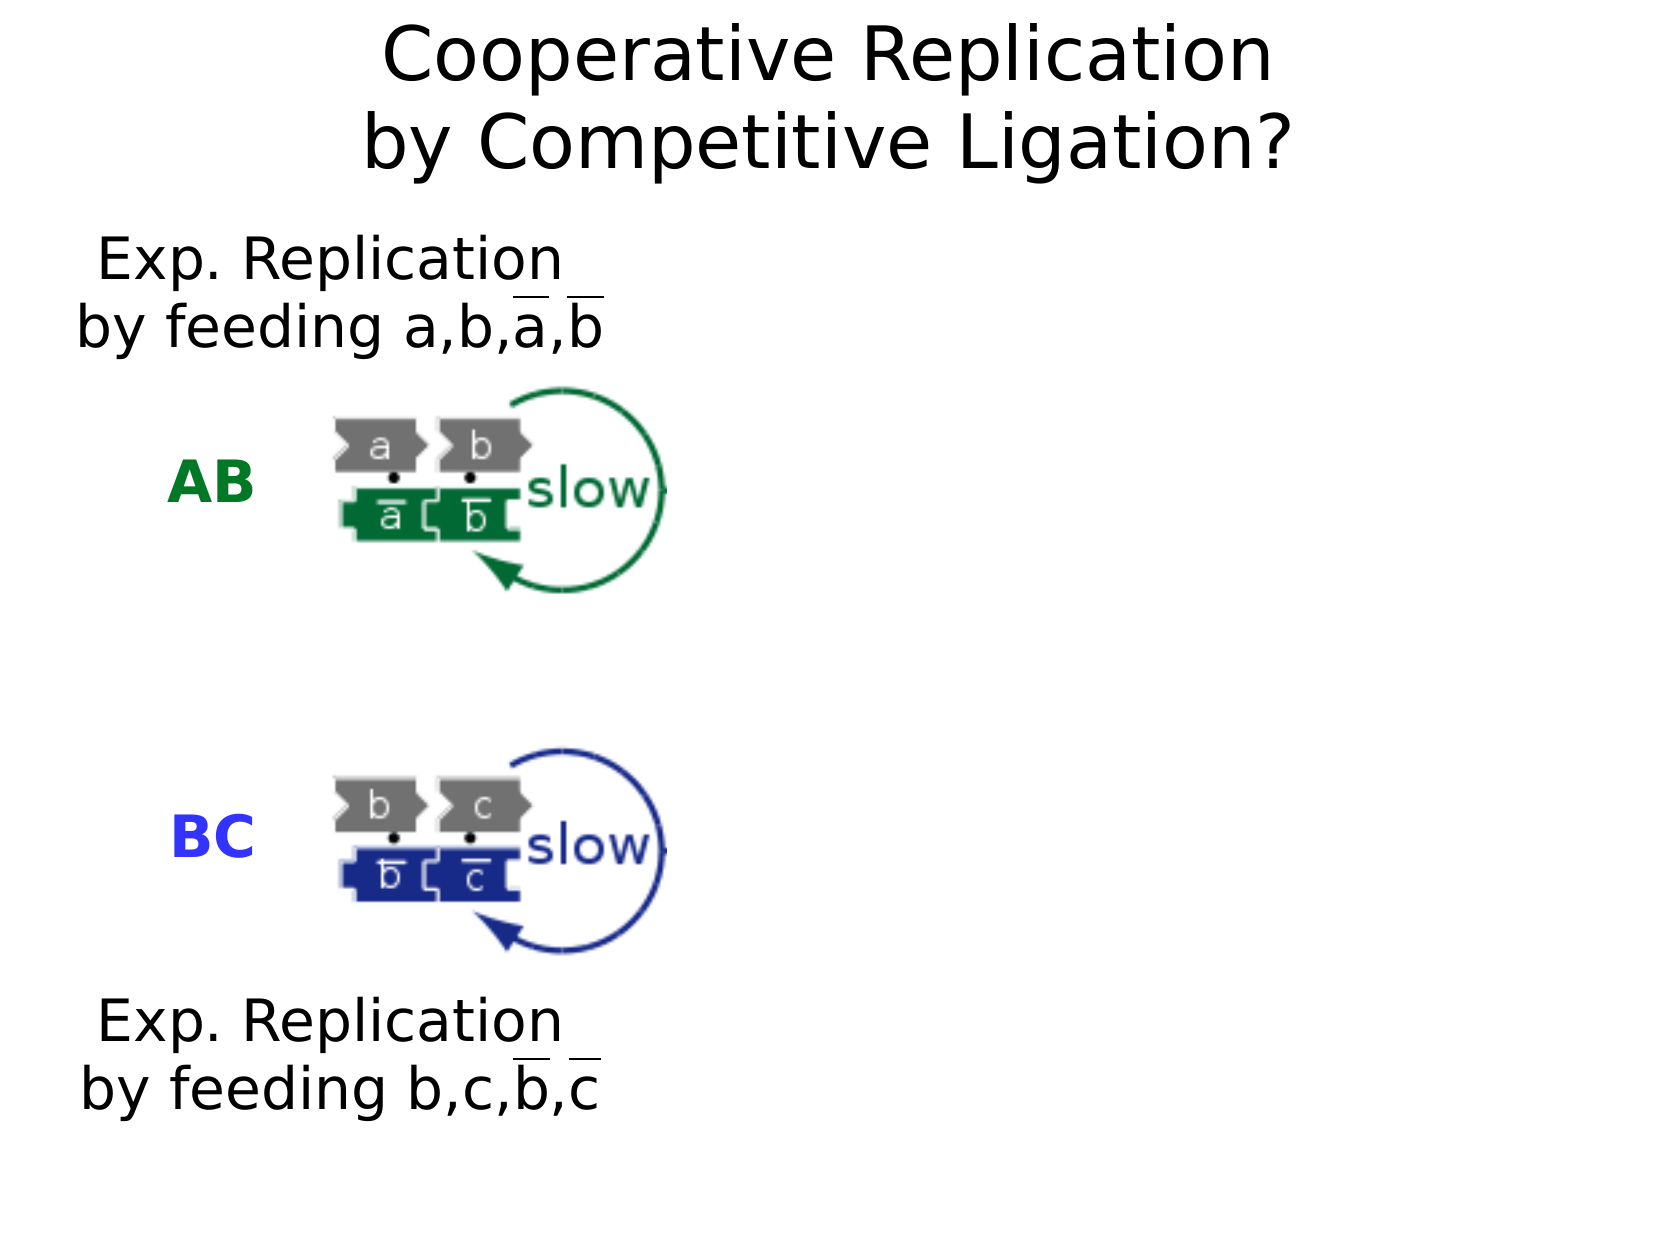

Cooperative Replication
by Competitive Ligation?
Exp. Replication
by feeding a,b,a,b
Global
Sequence
# AB
...ABC...
BC
Exp. Replication
by feeding b,c,b,c